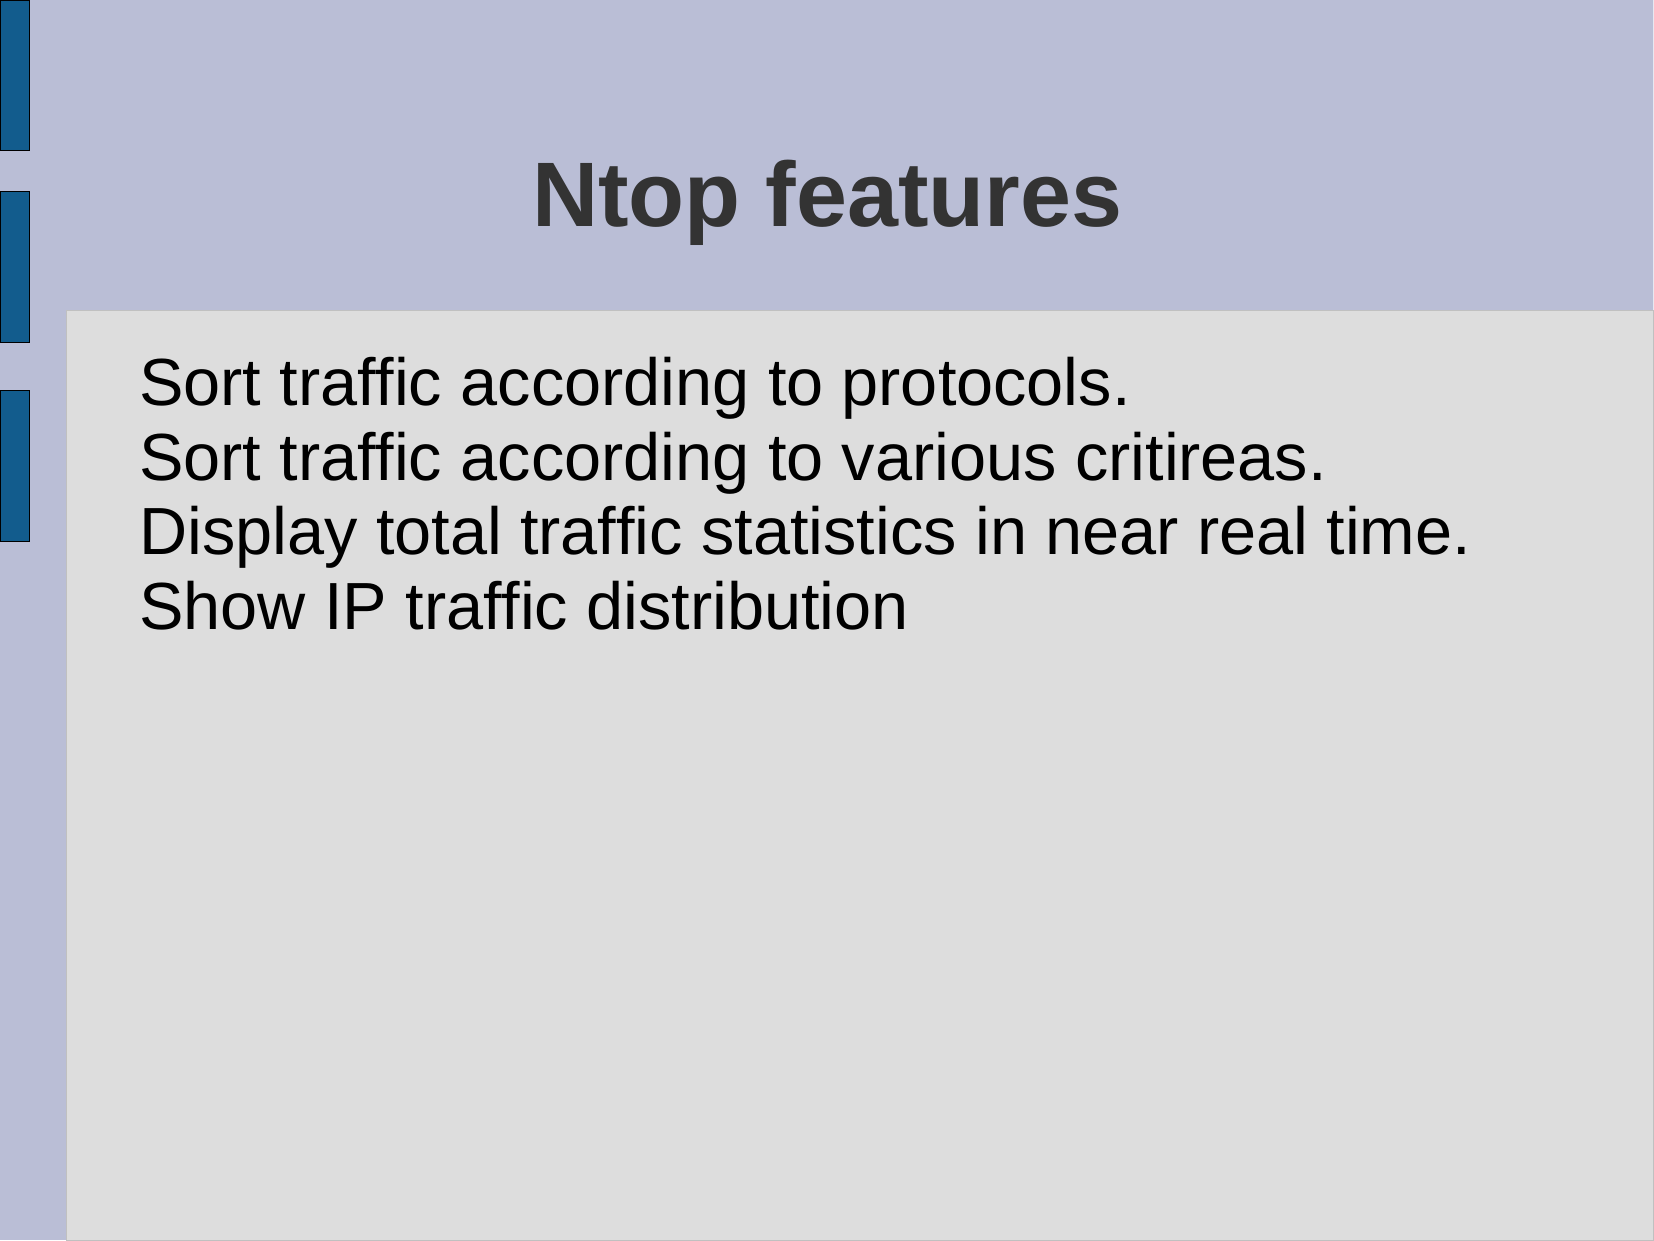

# Ntop features
Sort traffic according to protocols.
Sort traffic according to various critireas.
Display total traffic statistics in near real time.
Show IP traffic distribution